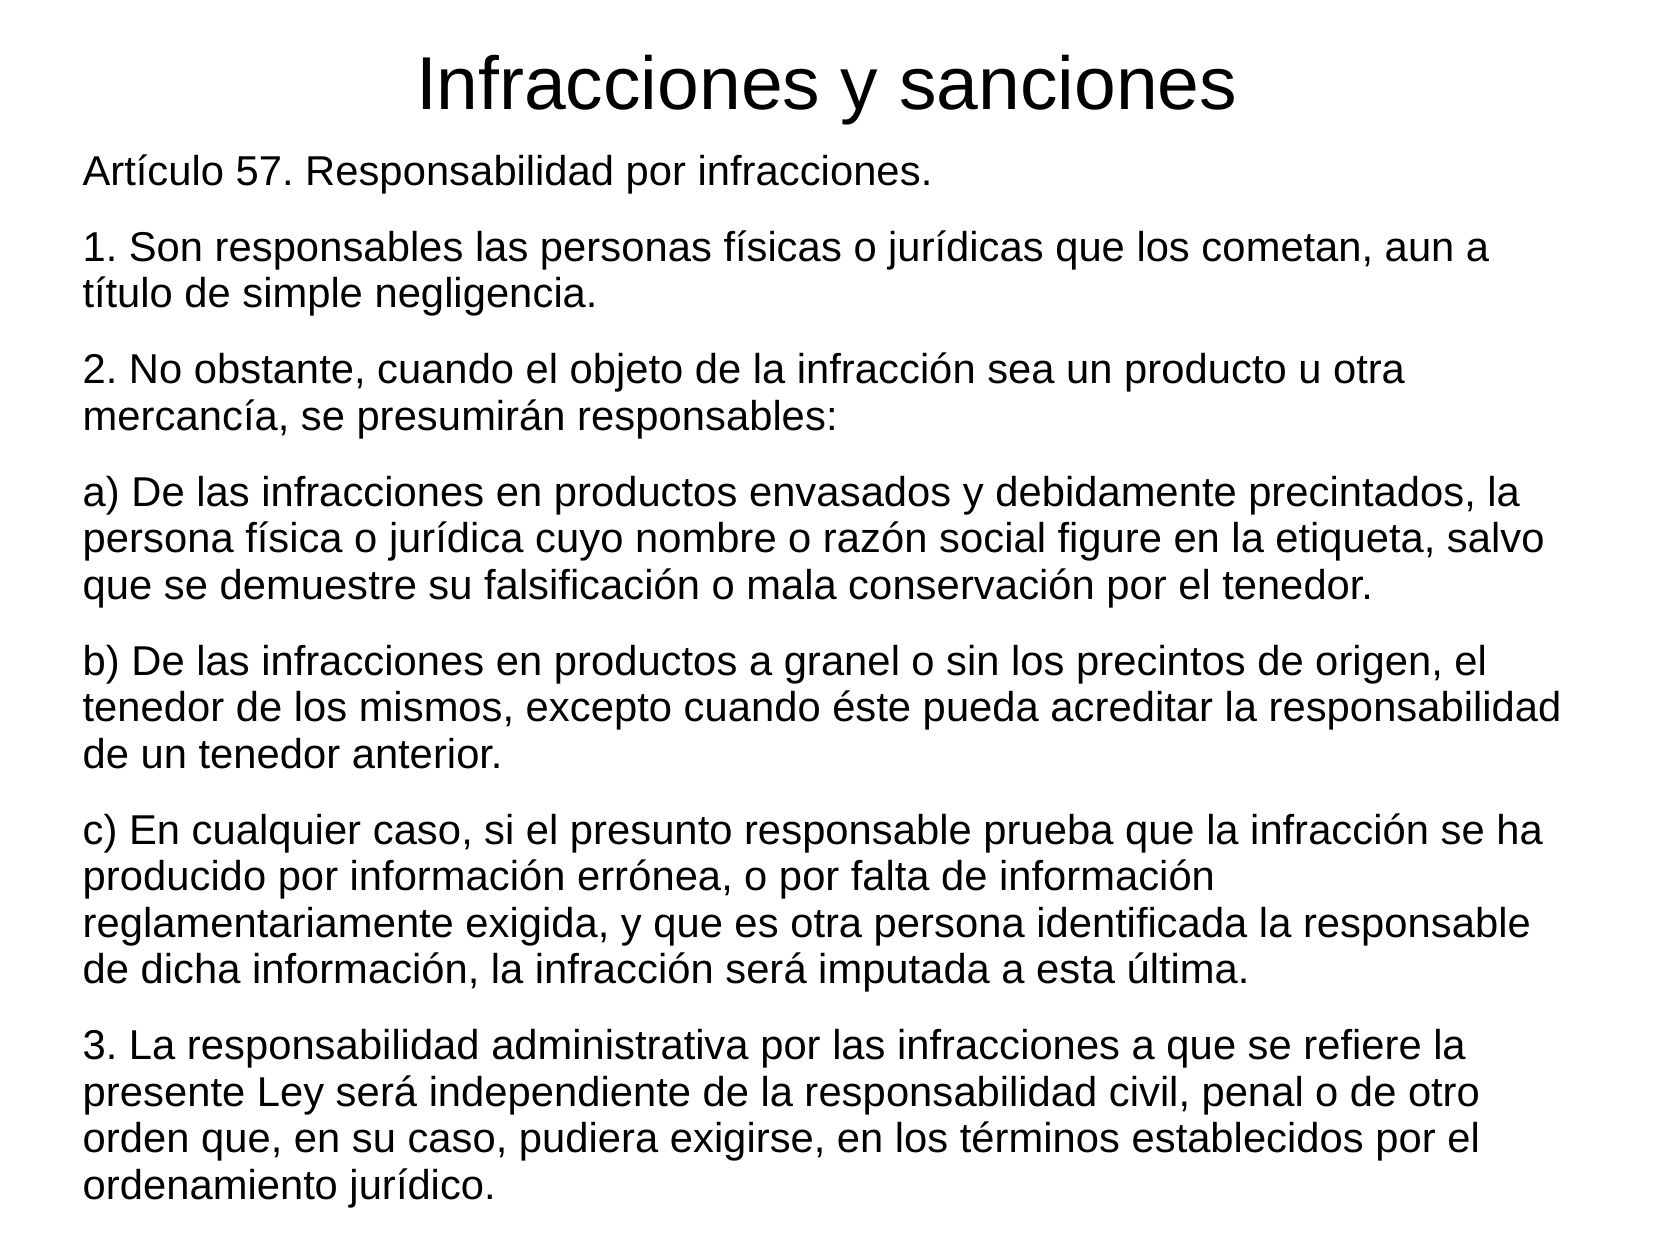

# Infracciones y sanciones
Artículo 57. Responsabilidad por infracciones.
1. Son responsables las personas físicas o jurídicas que los cometan, aun a título de simple negligencia.
2. No obstante, cuando el objeto de la infracción sea un producto u otra mercancía, se presumirán responsables:
a) De las infracciones en productos envasados y debidamente precintados, la persona física o jurídica cuyo nombre o razón social figure en la etiqueta, salvo que se demuestre su falsificación o mala conservación por el tenedor.
b) De las infracciones en productos a granel o sin los precintos de origen, el tenedor de los mismos, excepto cuando éste pueda acreditar la responsabilidad de un tenedor anterior.
c) En cualquier caso, si el presunto responsable prueba que la infracción se ha producido por información errónea, o por falta de información reglamentariamente exigida, y que es otra persona identificada la responsable de dicha información, la infracción será imputada a esta última.
3. La responsabilidad administrativa por las infracciones a que se refiere la presente Ley será independiente de la responsabilidad civil, penal o de otro orden que, en su caso, pudiera exigirse, en los términos establecidos por el ordenamiento jurídico.